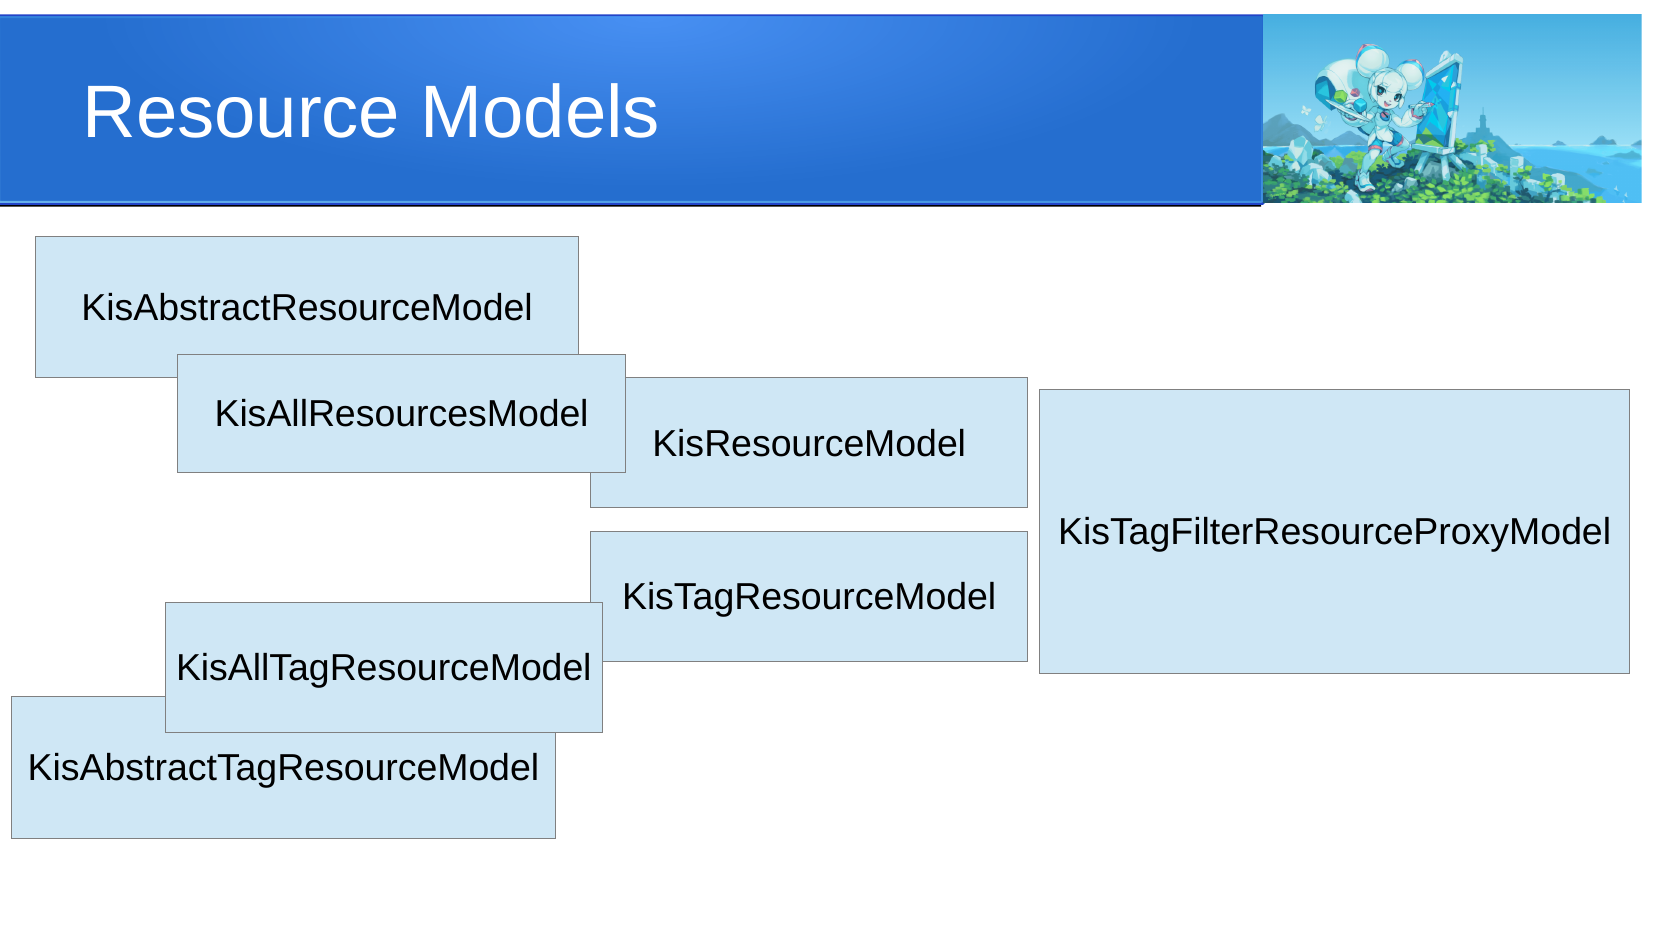

# Resource Models
KisAbstractResourceModel
KisAllResourcesModel
KisResourceModel
KisTagFilterResourceProxyModel
KisTagResourceModel
KisAllTagResourceModel
KisAbstractTagResourceModel